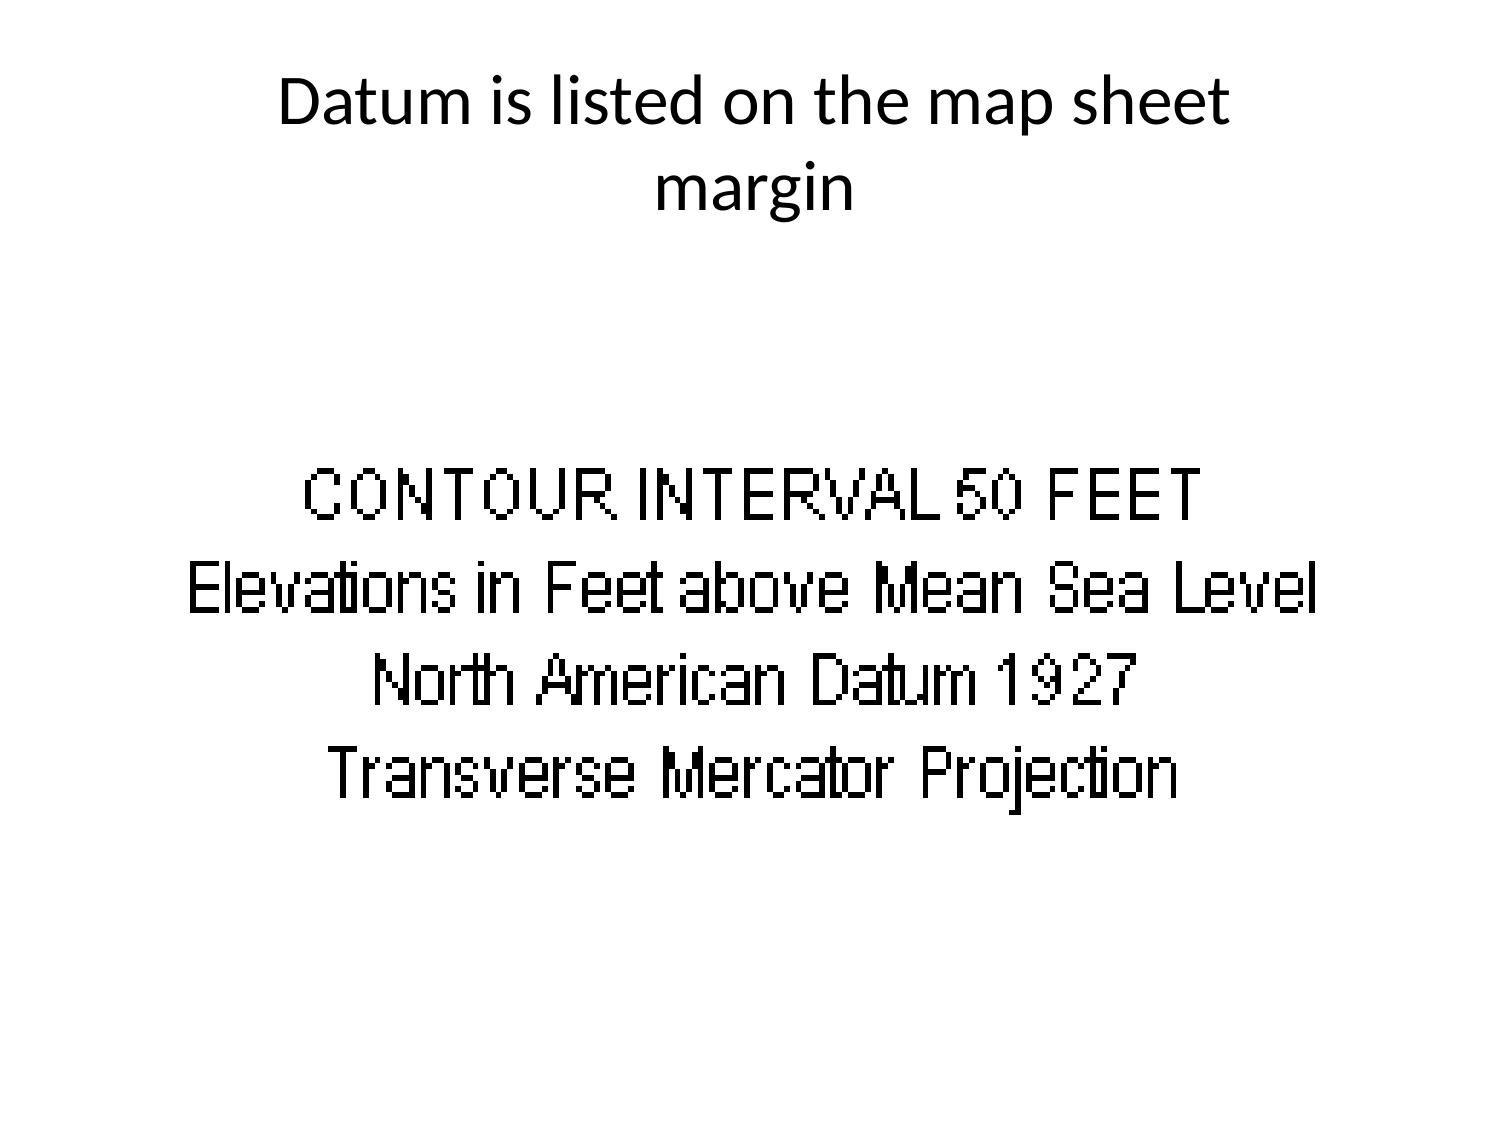

# Datum is listed on the map sheet margin